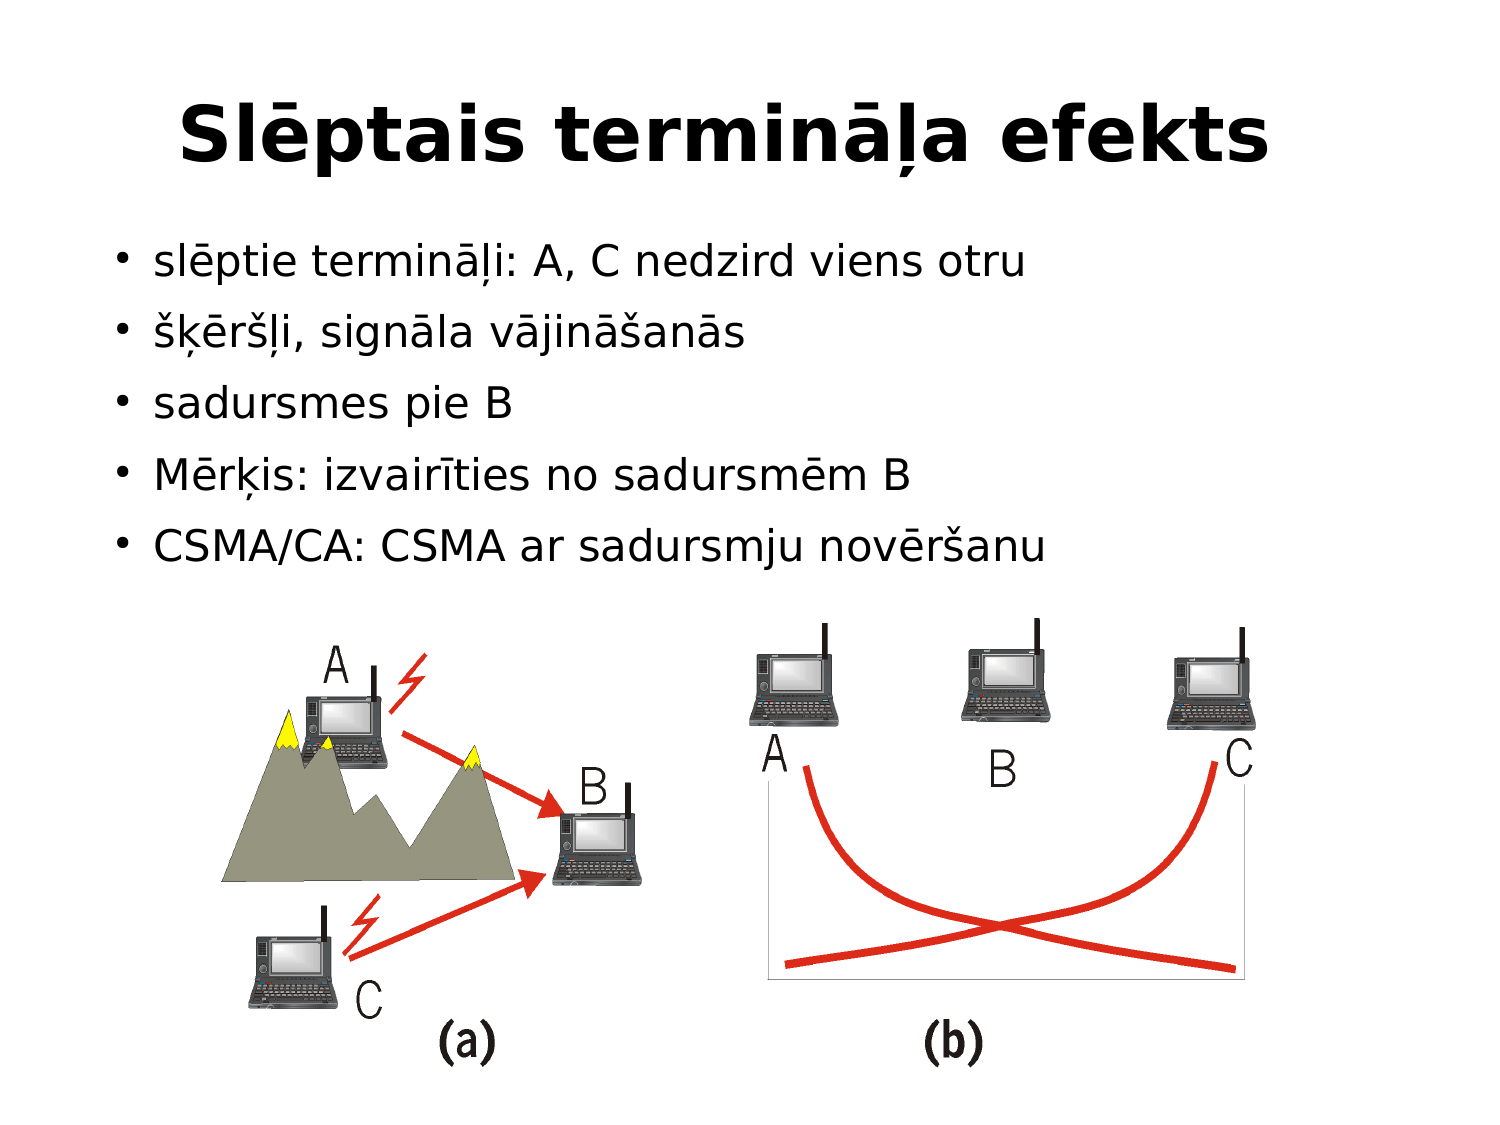

# Slēptais termināļa efekts
slēptie termināļi: A, C nedzird viens otru
šķēršļi, signāla vājināšanās
sadursmes pie B
Mērķis: izvairīties no sadursmēm B
CSMA/CA: CSMA ar sadursmju novēršanu